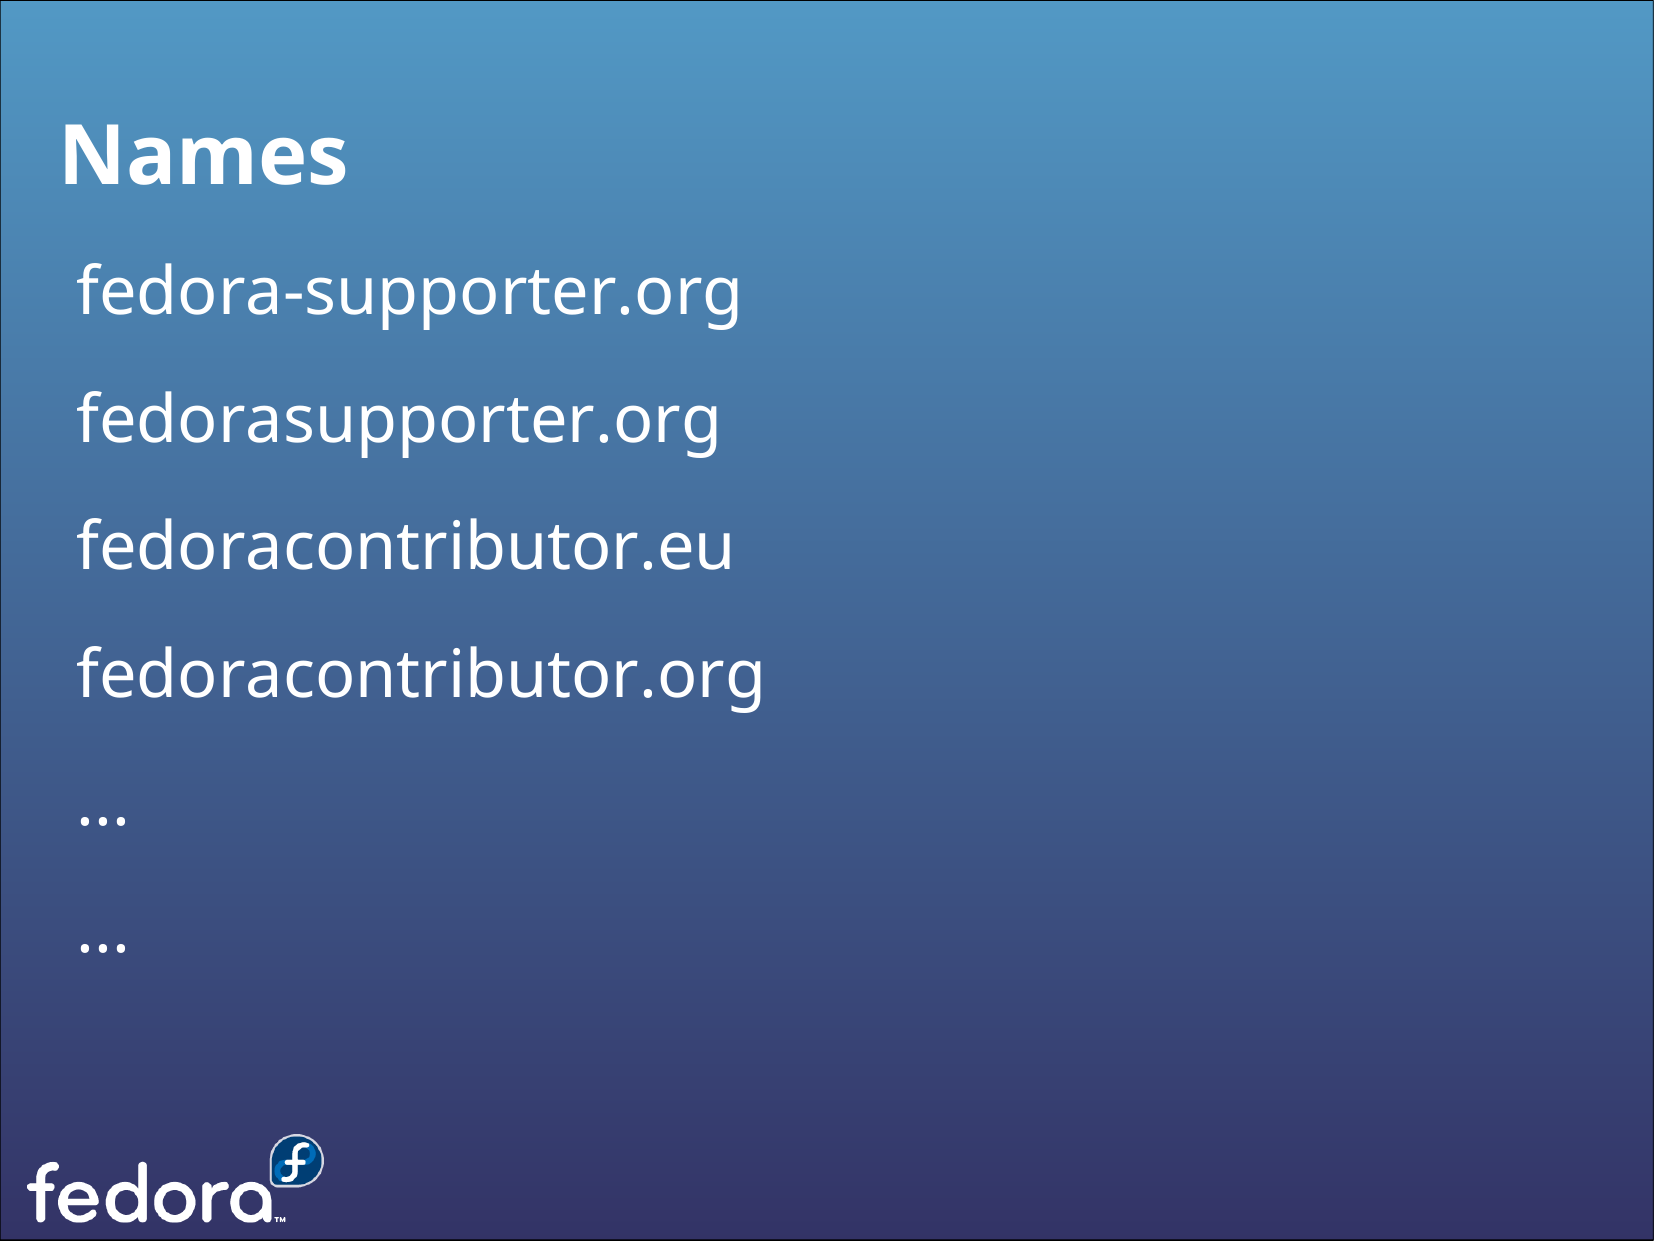

# Names
fedora-supporter.org
fedorasupporter.org
fedoracontributor.eu
fedoracontributor.org
...
...